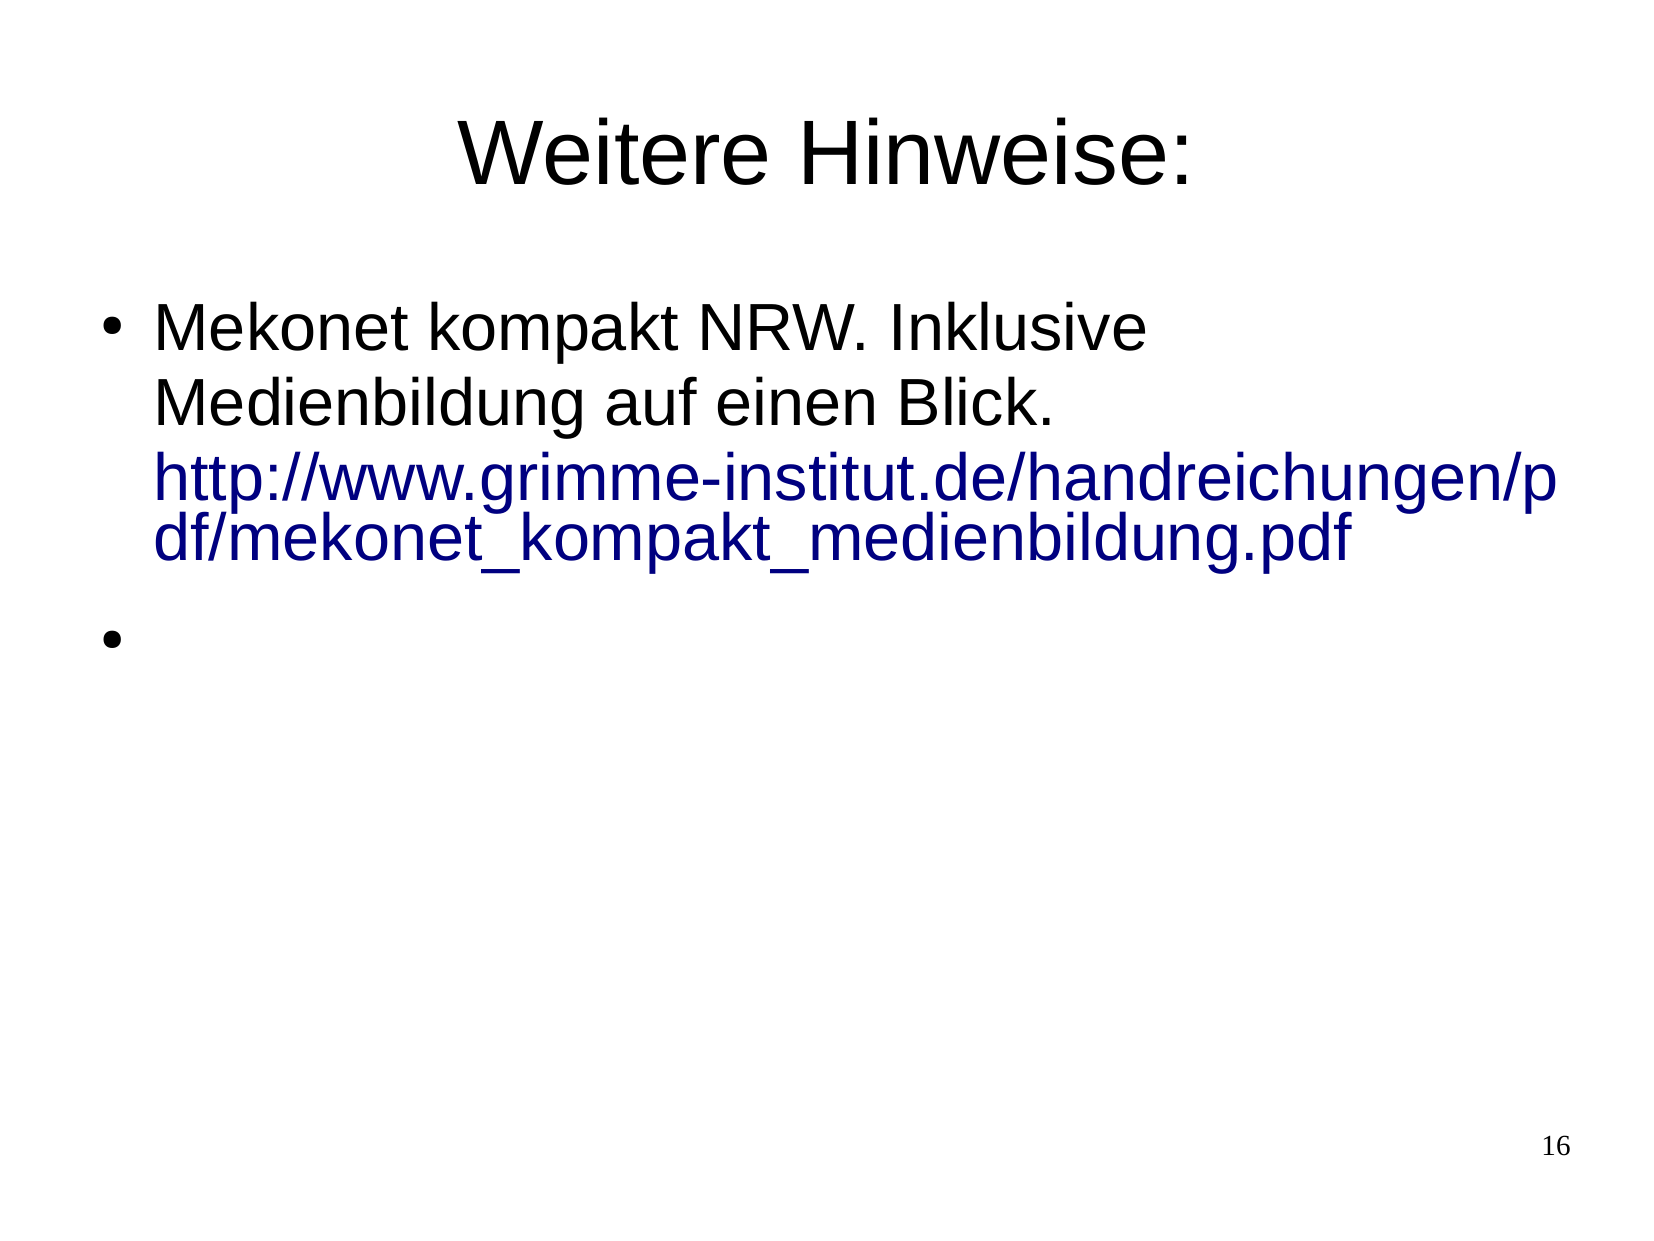

# Weitere Hinweise:
Mekonet kompakt NRW. Inklusive Medienbildung auf einen Blick. http://www.grimme-institut.de/handreichungen/pdf/mekonet_kompakt_medienbildung.pdf
16